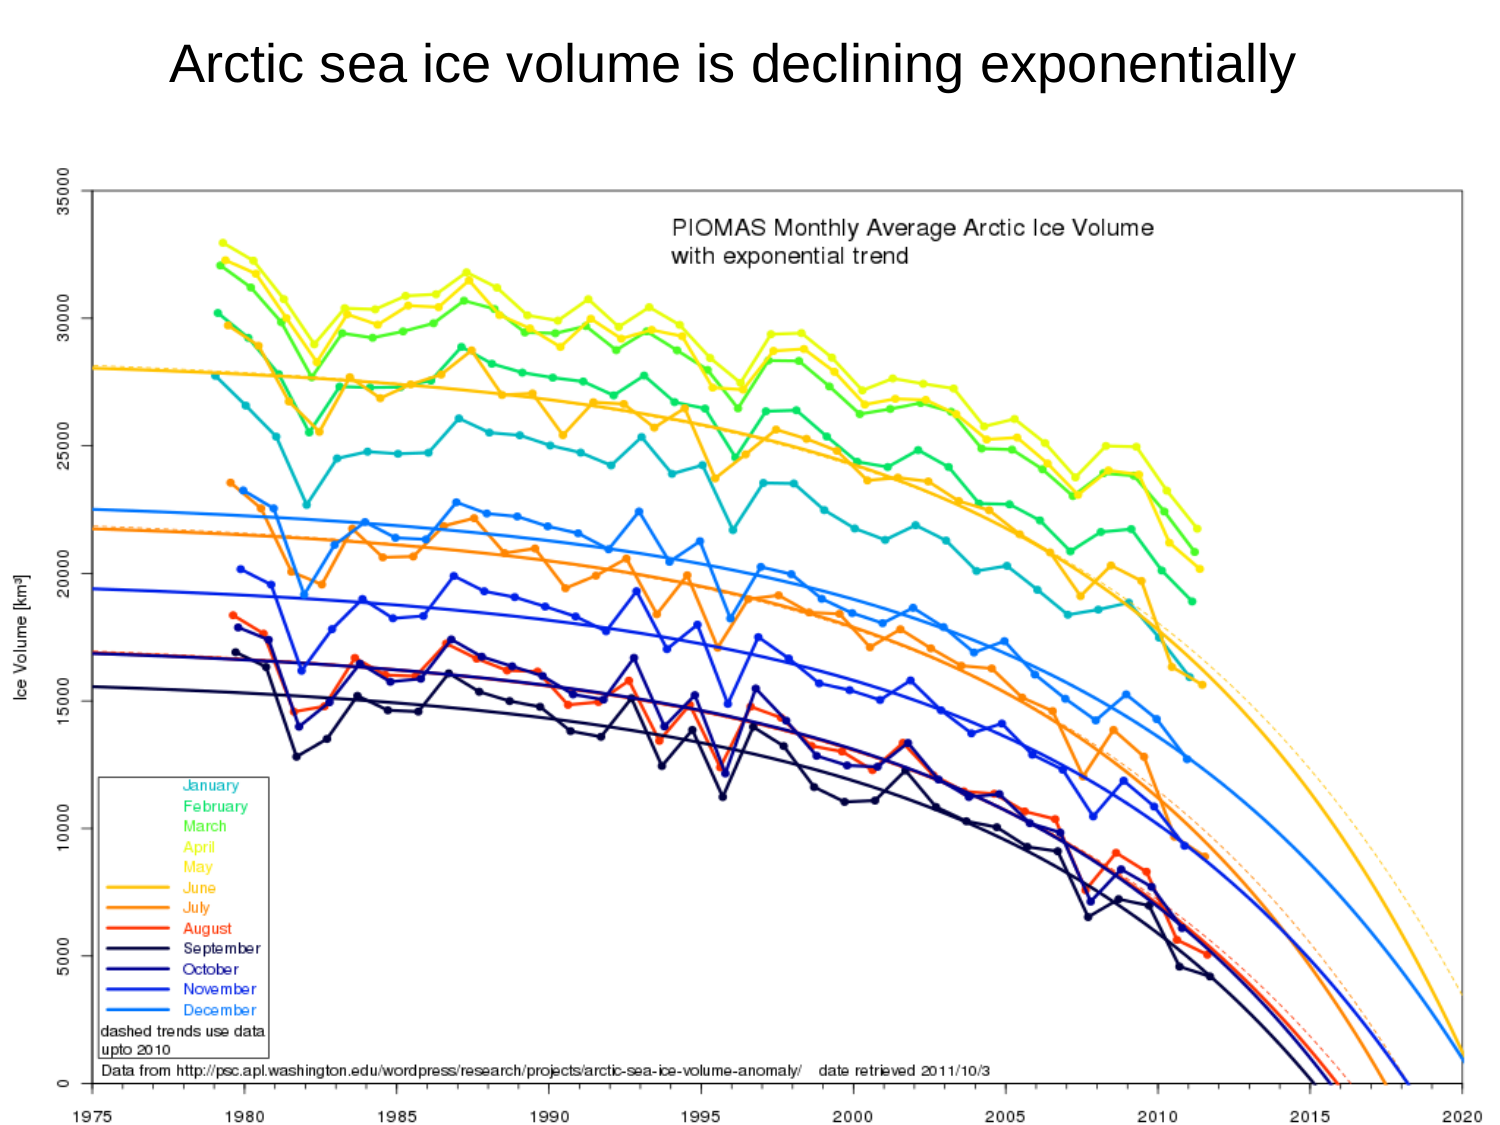

# Arctic sea ice volume is declining exponentially